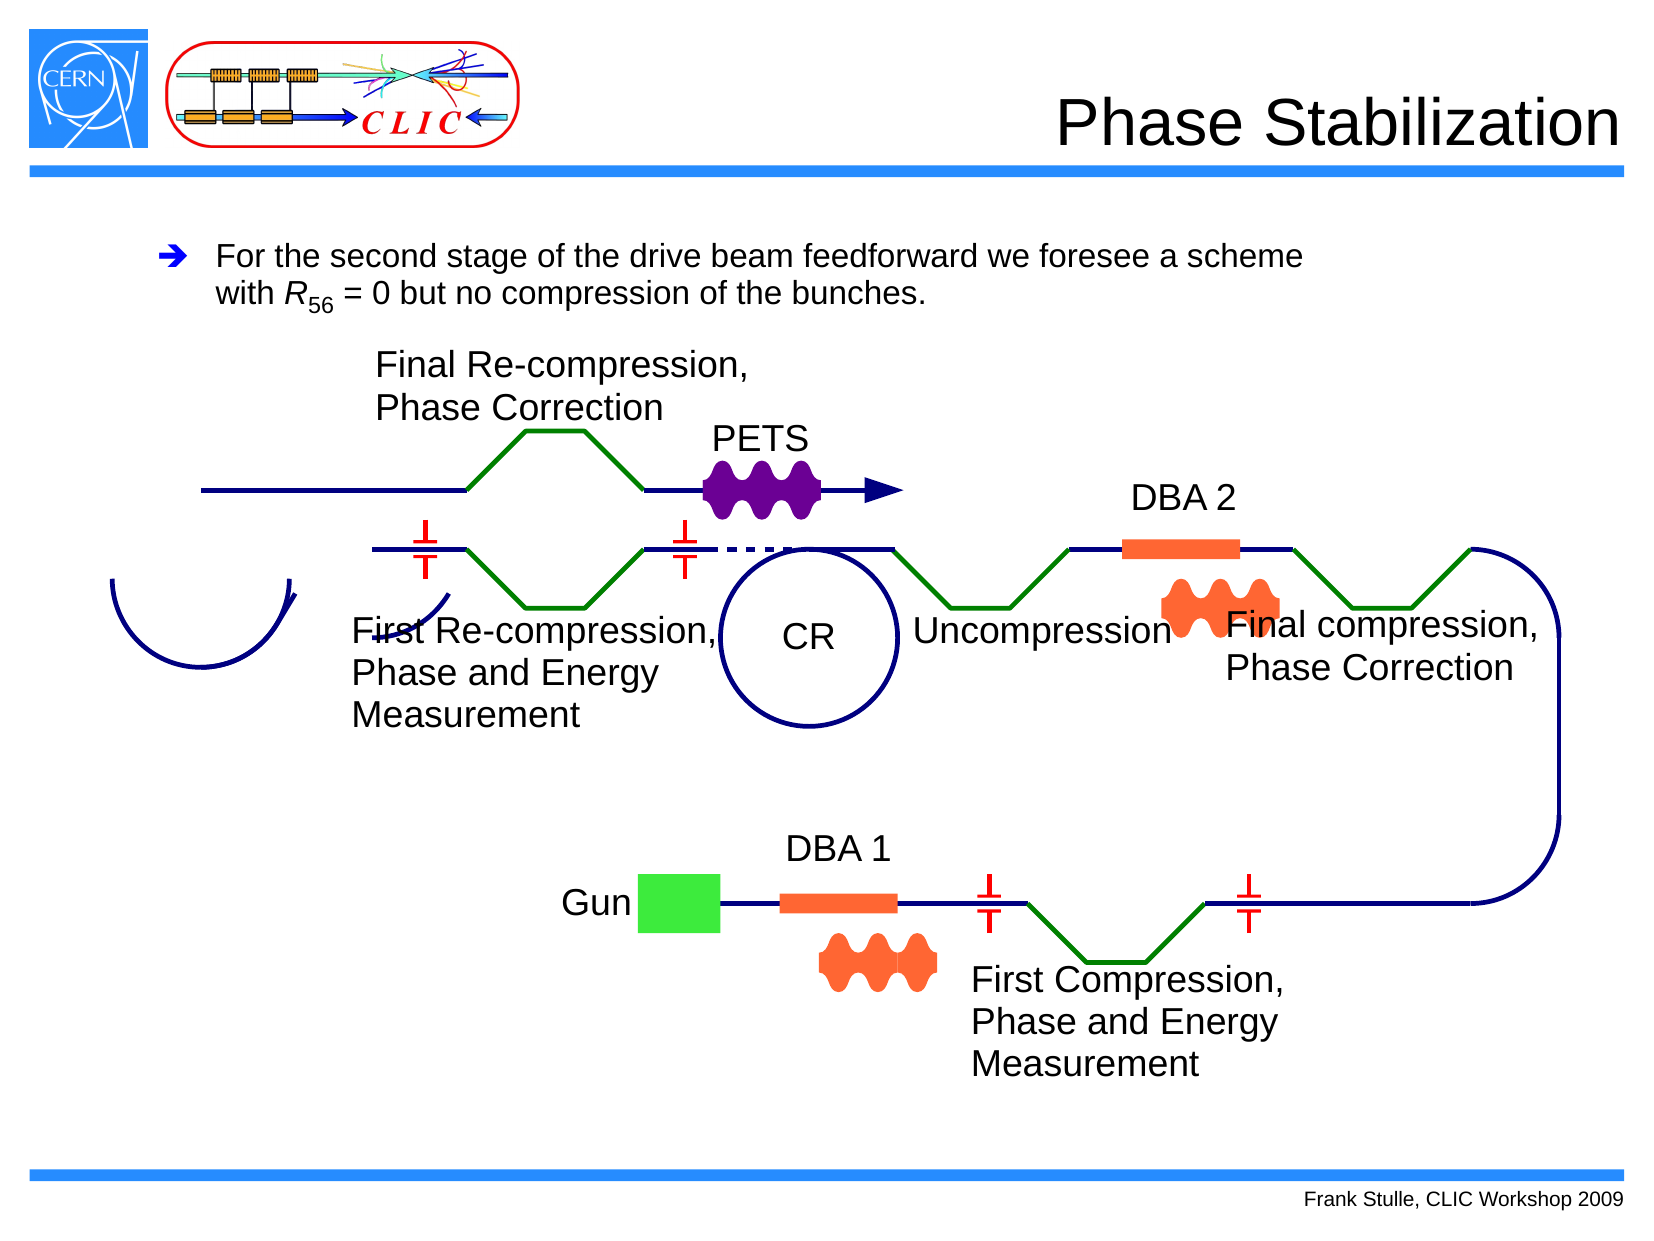

# Phase Stabilization
	For the second stage of the drive beam feedforward we foresee a scheme
	with R56 = 0 but no compression of the bunches.
Final Re-compression,
Phase Correction
PETS
DBA 2
Final compression,
Phase Correction
First Re-compression,
Phase and Energy
Measurement
Uncompression
CR
DBA 1
Gun
First Compression,
Phase and Energy
Measurement